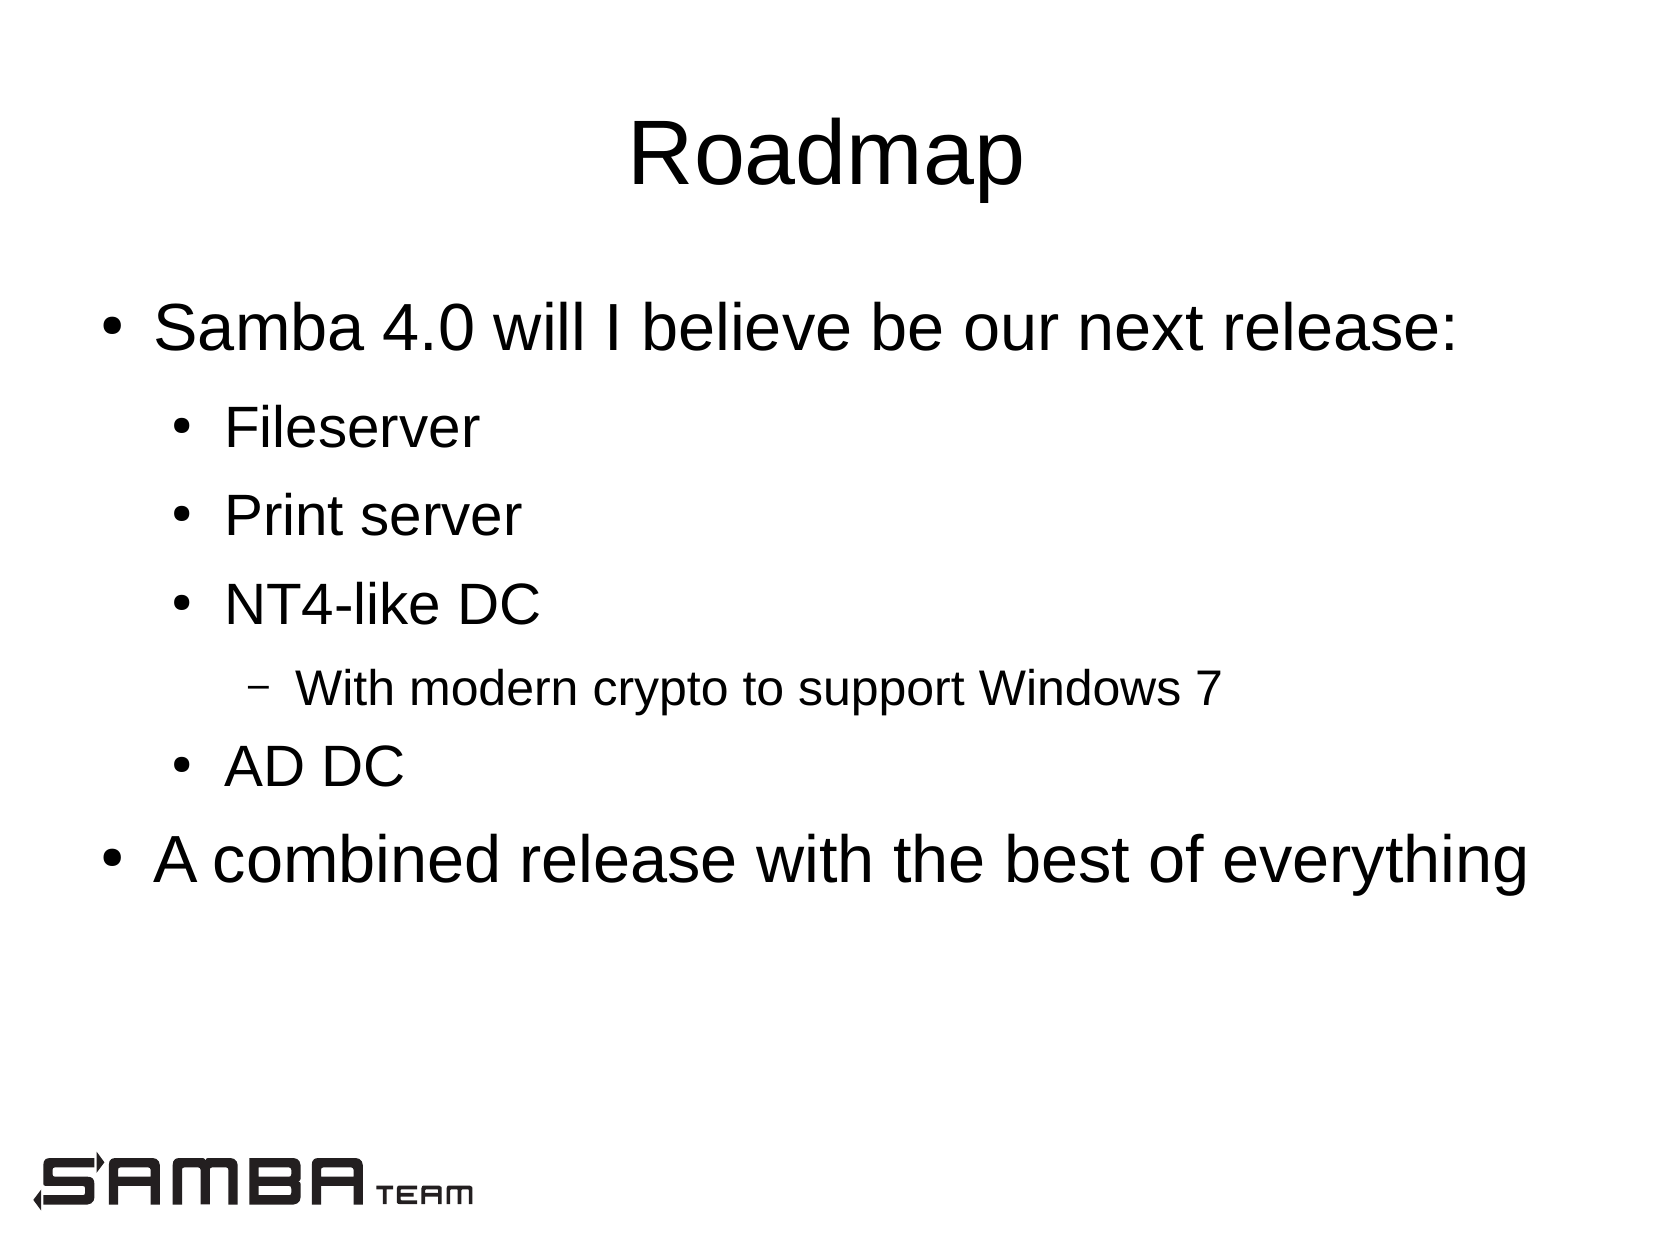

# Roadmap
Samba 4.0 will I believe be our next release:
Fileserver
Print server
NT4-like DC
With modern crypto to support Windows 7
AD DC
A combined release with the best of everything